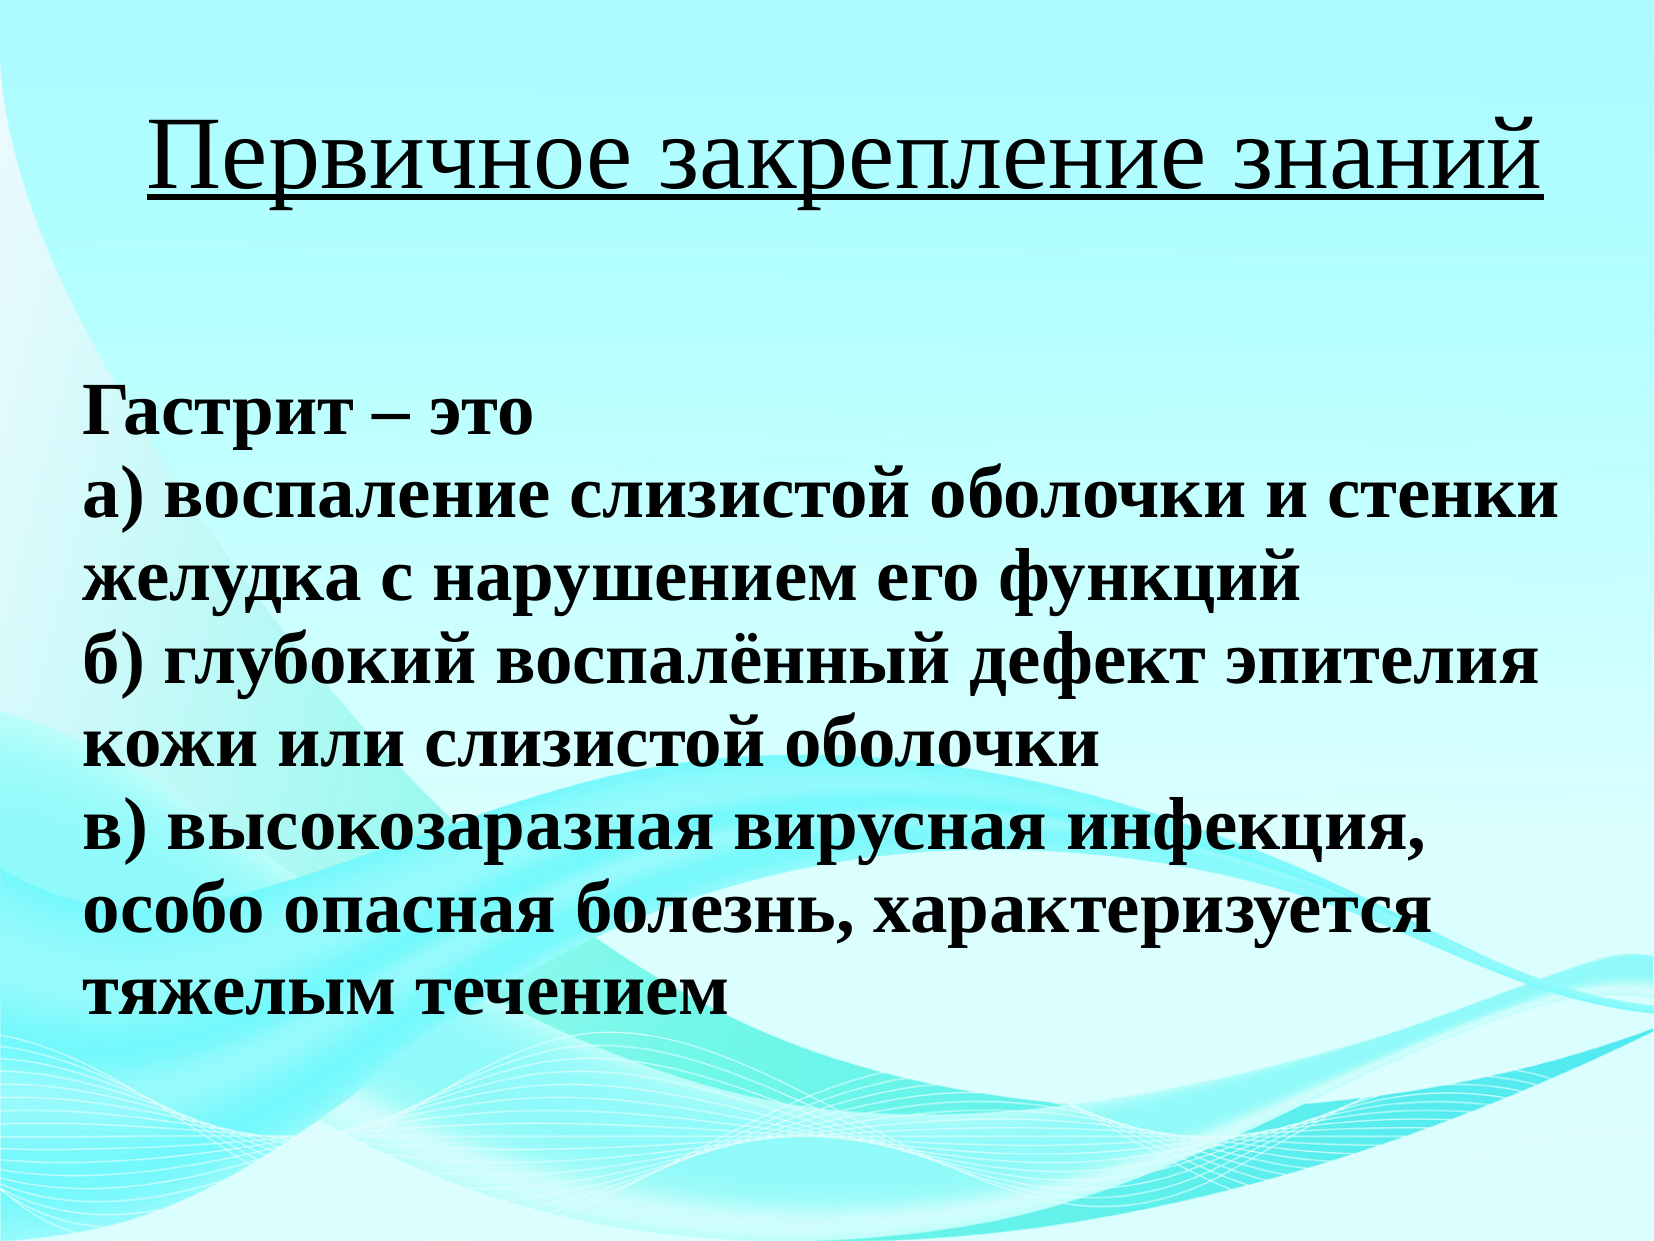

# Первичное закрепление знаний
Гастрит – это
а) воспаление слизистой оболочки и стенки желудка с нарушением его функций
б) глубокий воспалённый дефект эпителия кожи или слизистой оболочки
в) высокозаразная вирусная инфекция, особо опасная болезнь, характеризуется тяжелым течением